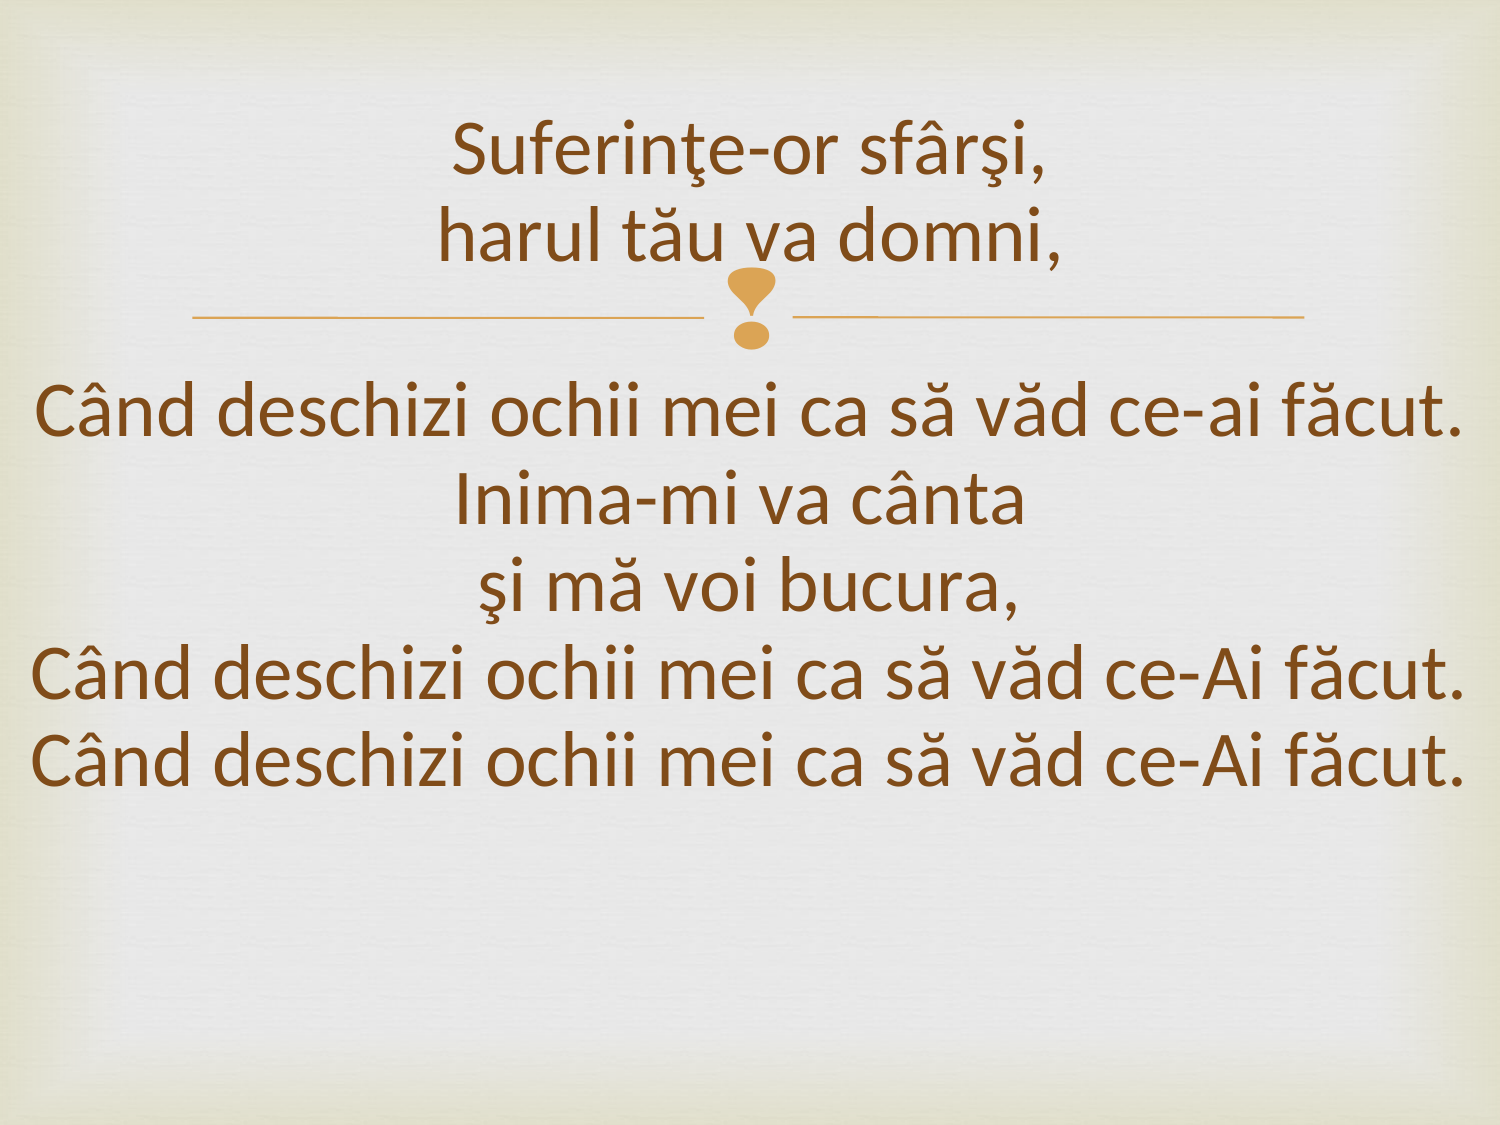

Suferinţe-or sfârşi,
harul tău va domni,
Când deschizi ochii mei ca să văd ce-ai făcut.
Inima-mi va cânta
şi mă voi bucura,
Când deschizi ochii mei ca să văd ce-Ai făcut.
Când deschizi ochii mei ca să văd ce-Ai făcut.